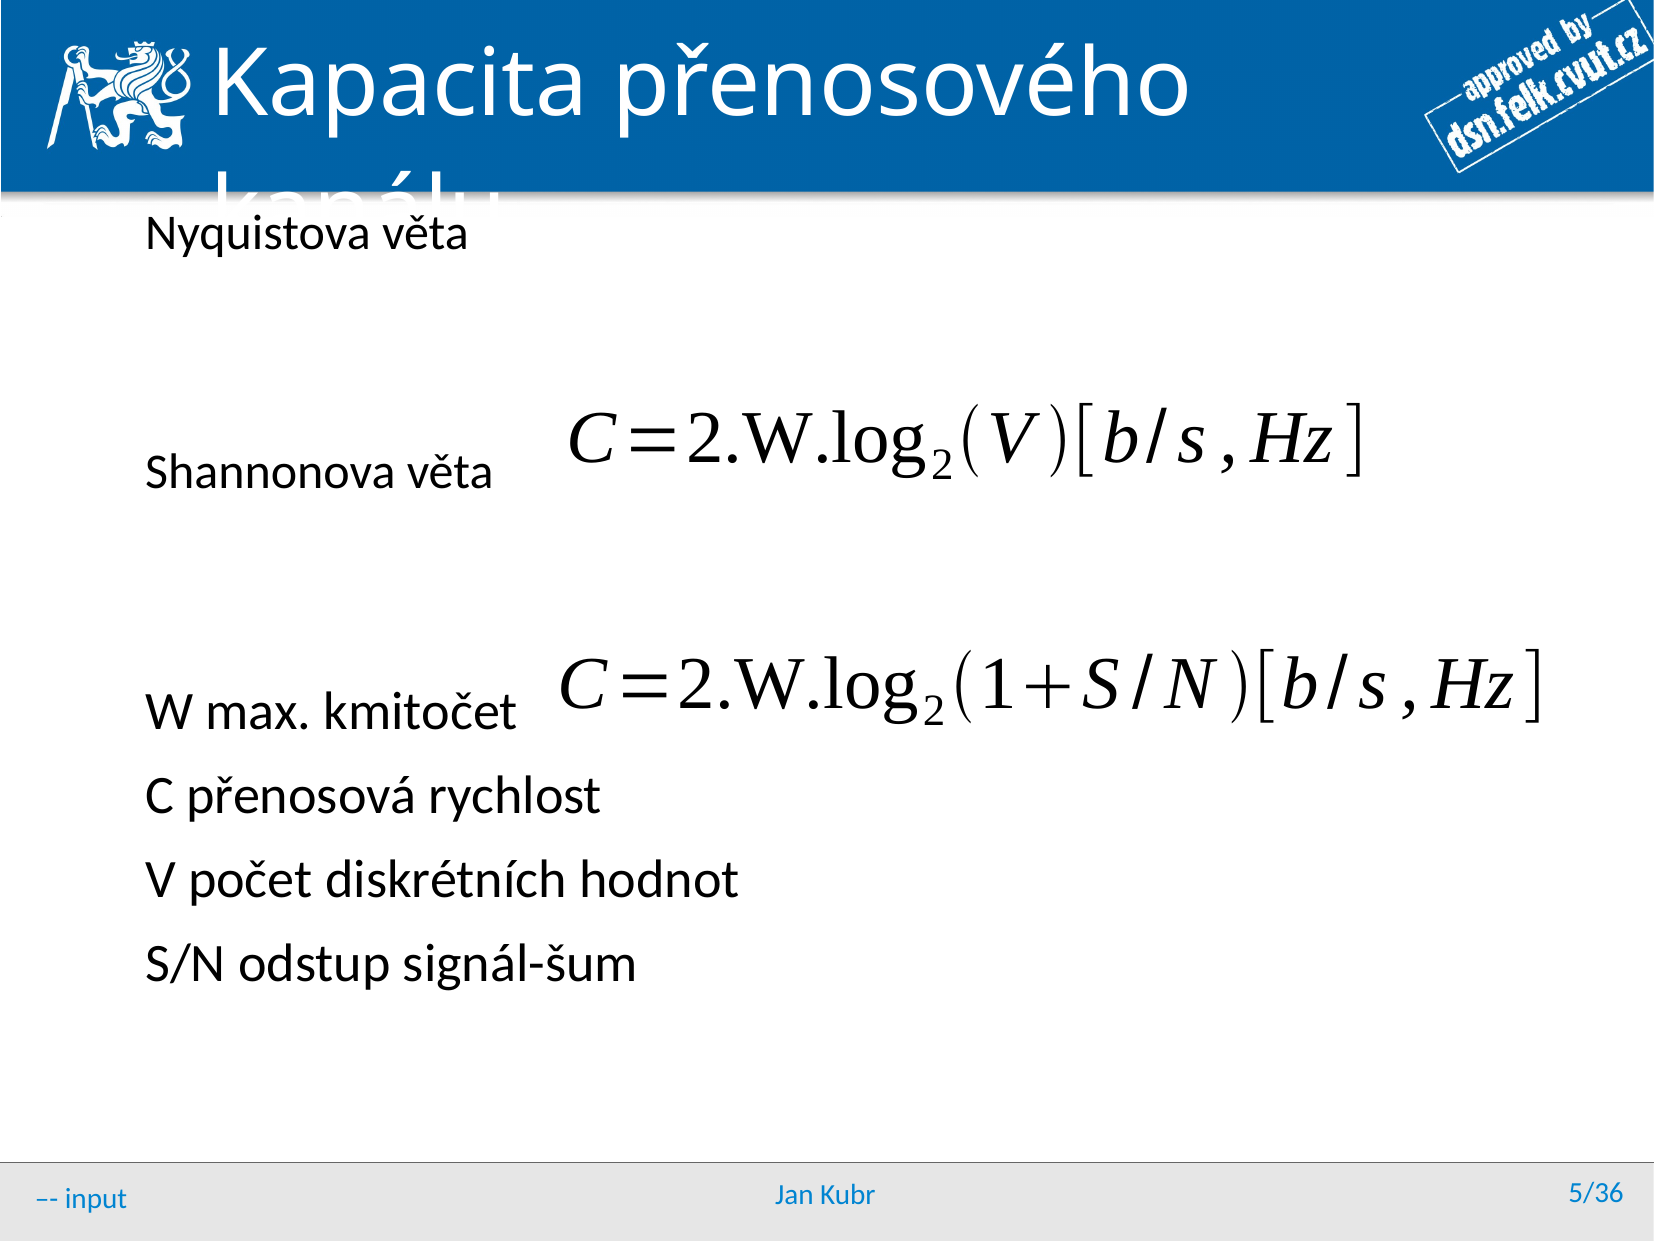

# Kapacita přenosového kanálu
Nyquistova věta
Shannonova věta
W max. kmitočet
C přenosová rychlost
V počet diskrétních hodnot
S/N odstup signál-šum
5
Jan Kubr
02/2006